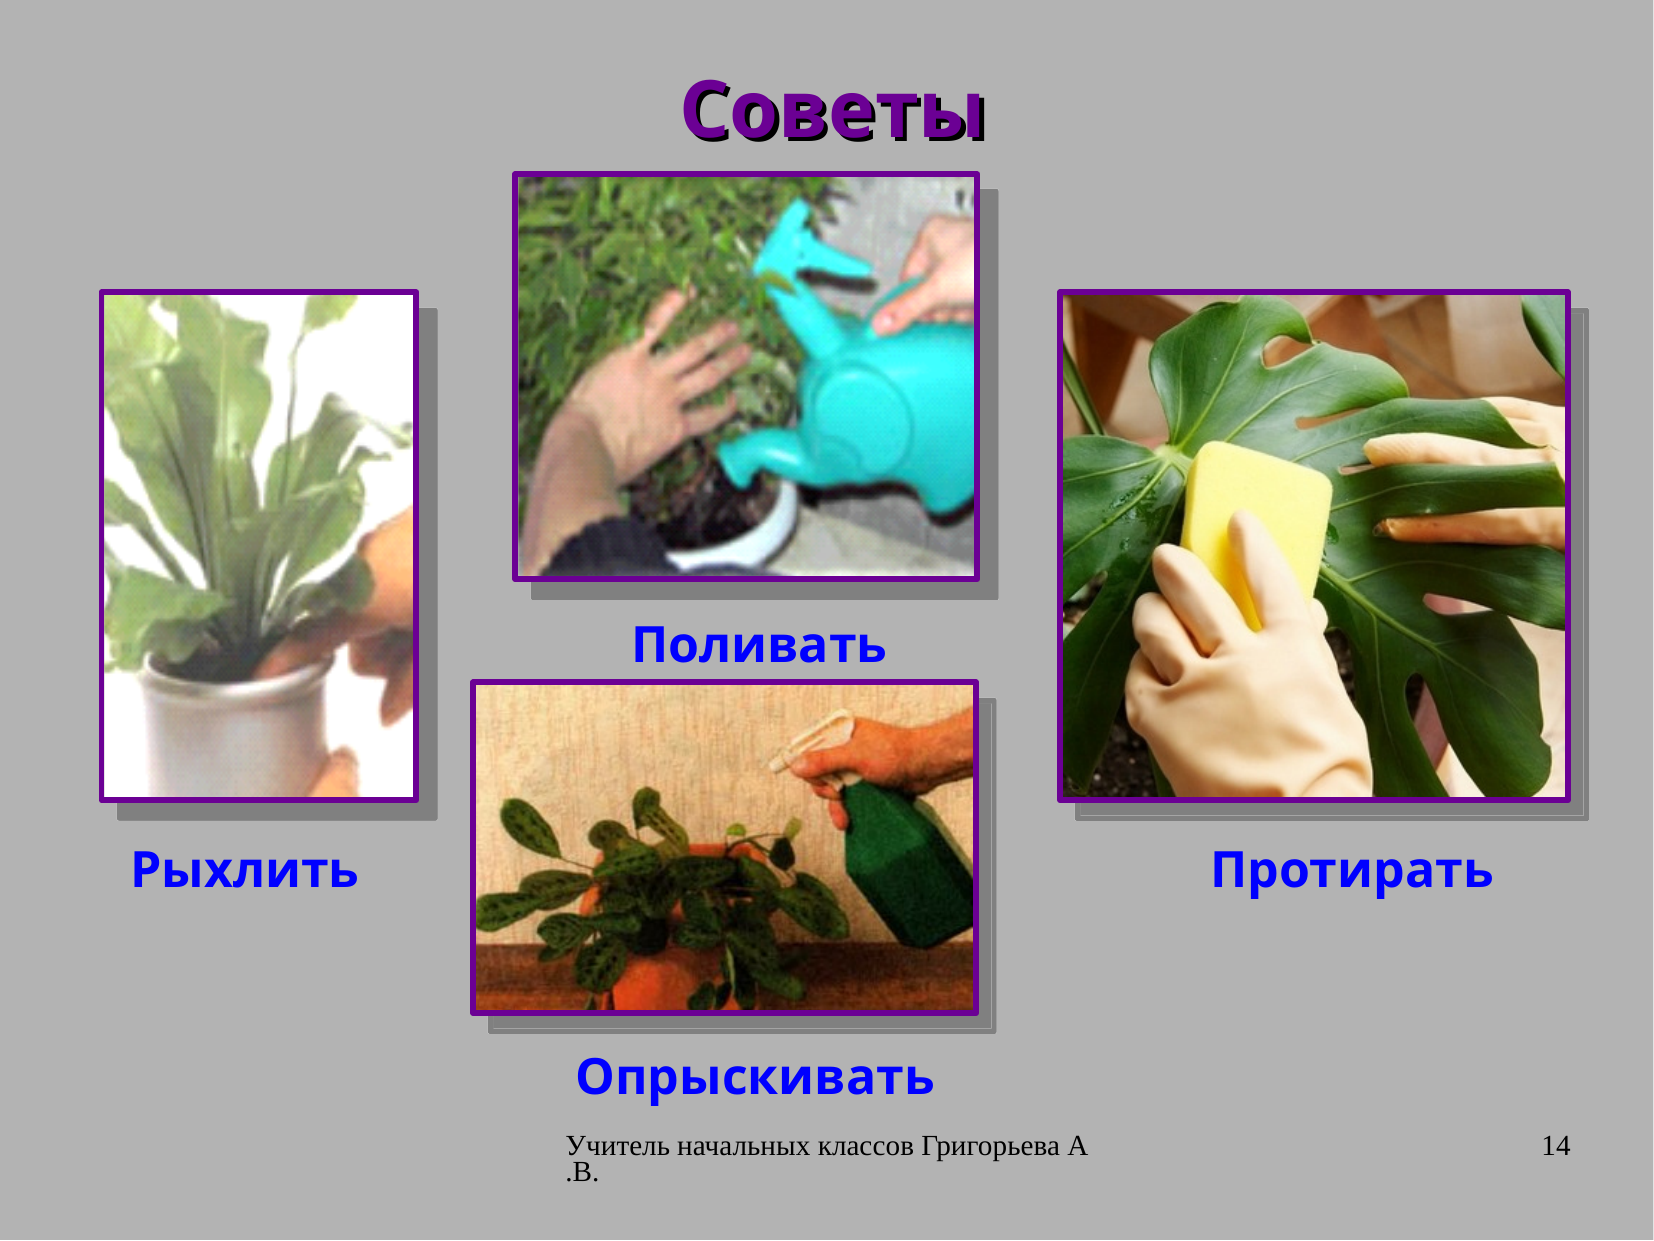

# Советы
Поливать
Рыхлить
Протирать
Опрыскивать
Учитель начальных классов Григорьева А.В.
14